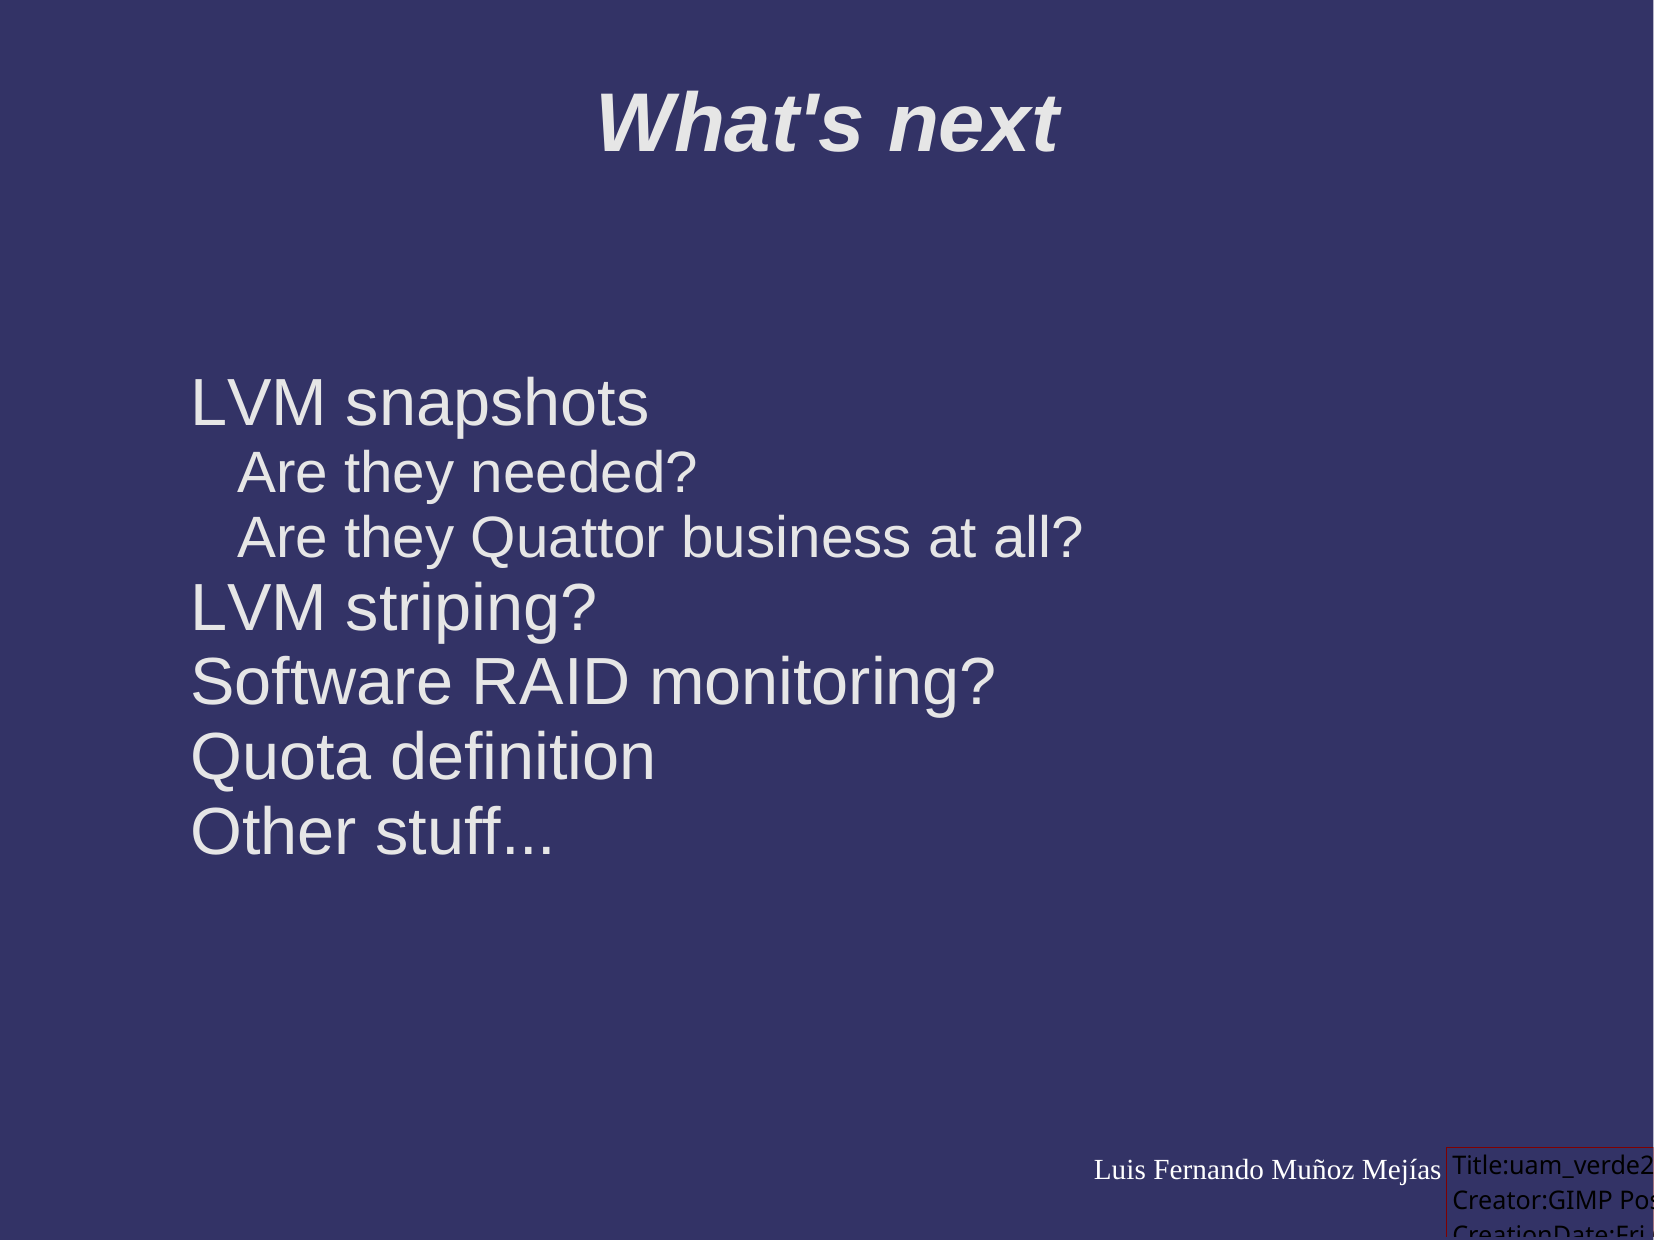

# What's next
LVM snapshots
Are they needed?
Are they Quattor business at all?
LVM striping?
Software RAID monitoring?
Quota definition
Other stuff...
Luis Fernando Muñoz Mejías